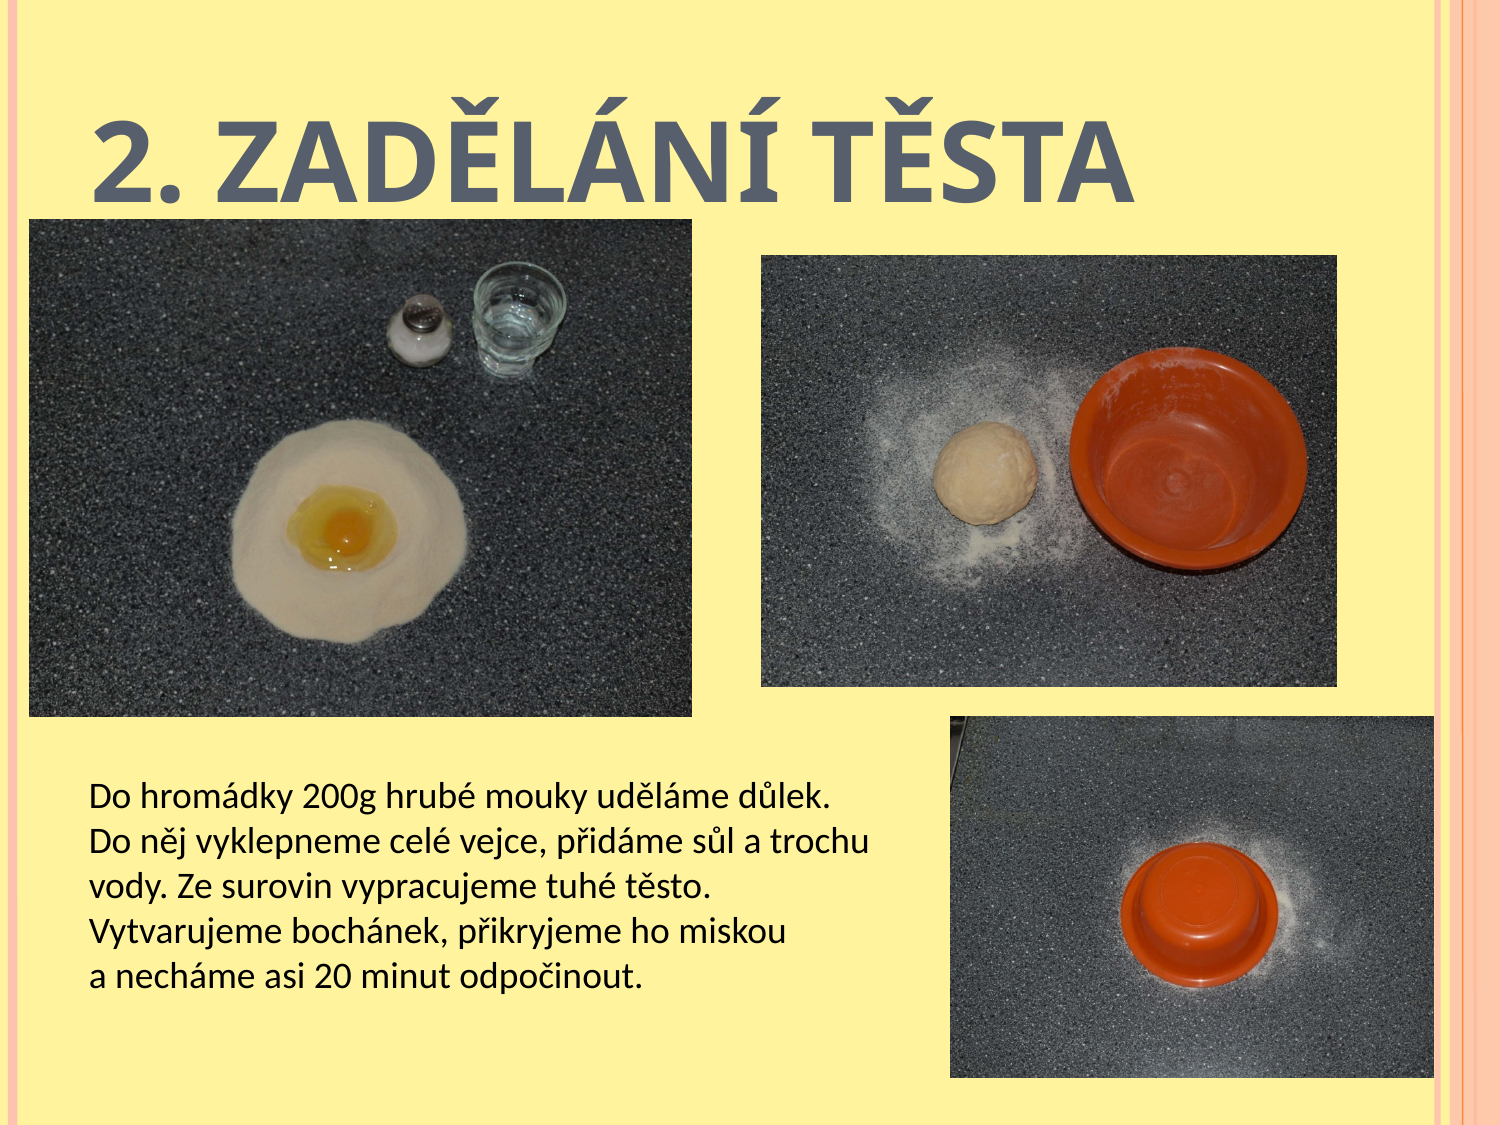

# 2. Zadělání těsta
Do hromádky 200g hrubé mouky uděláme důlek.
Do něj vyklepneme celé vejce, přidáme sůl a trochu
vody. Ze surovin vypracujeme tuhé těsto.
Vytvarujeme bochánek, přikryjeme ho miskou
a necháme asi 20 minut odpočinout.